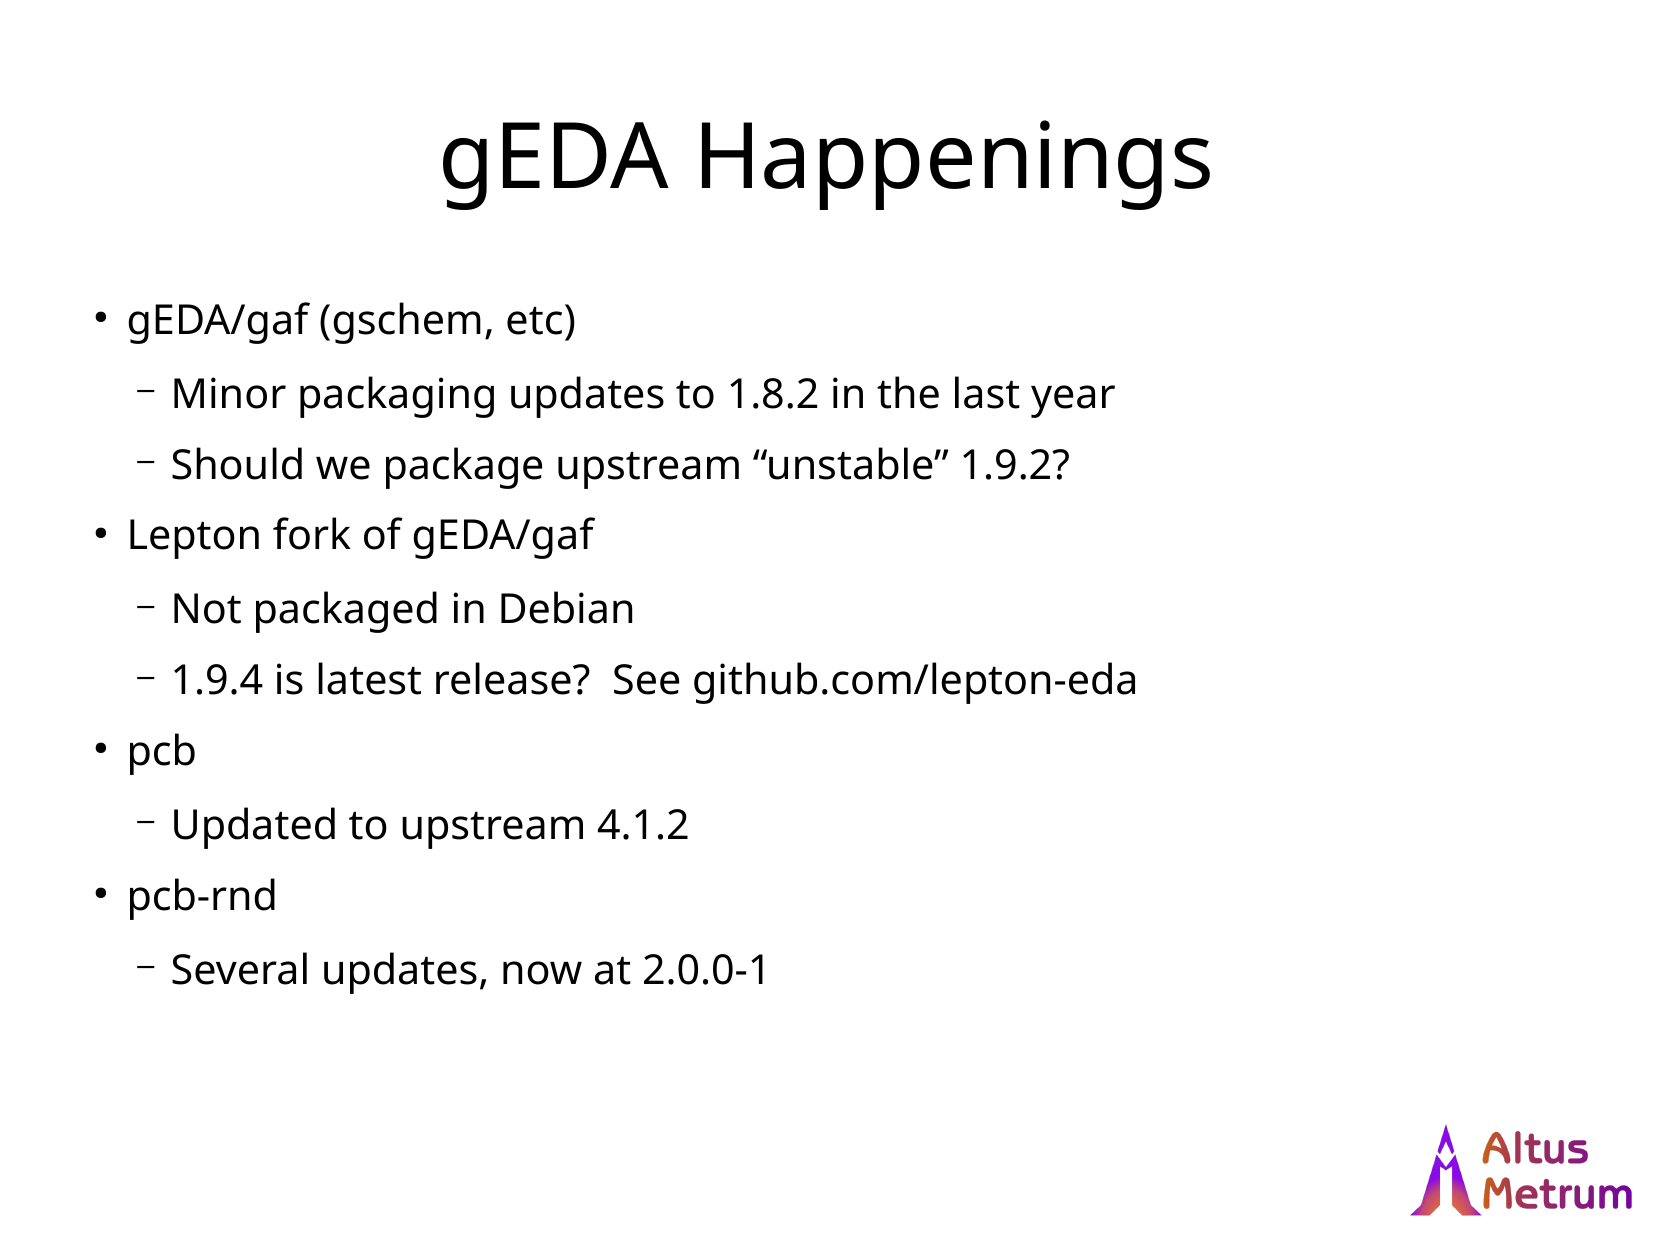

# gEDA Happenings
gEDA/gaf (gschem, etc)
Minor packaging updates to 1.8.2 in the last year
Should we package upstream “unstable” 1.9.2?
Lepton fork of gEDA/gaf
Not packaged in Debian
1.9.4 is latest release? See github.com/lepton-eda
pcb
Updated to upstream 4.1.2
pcb-rnd
Several updates, now at 2.0.0-1